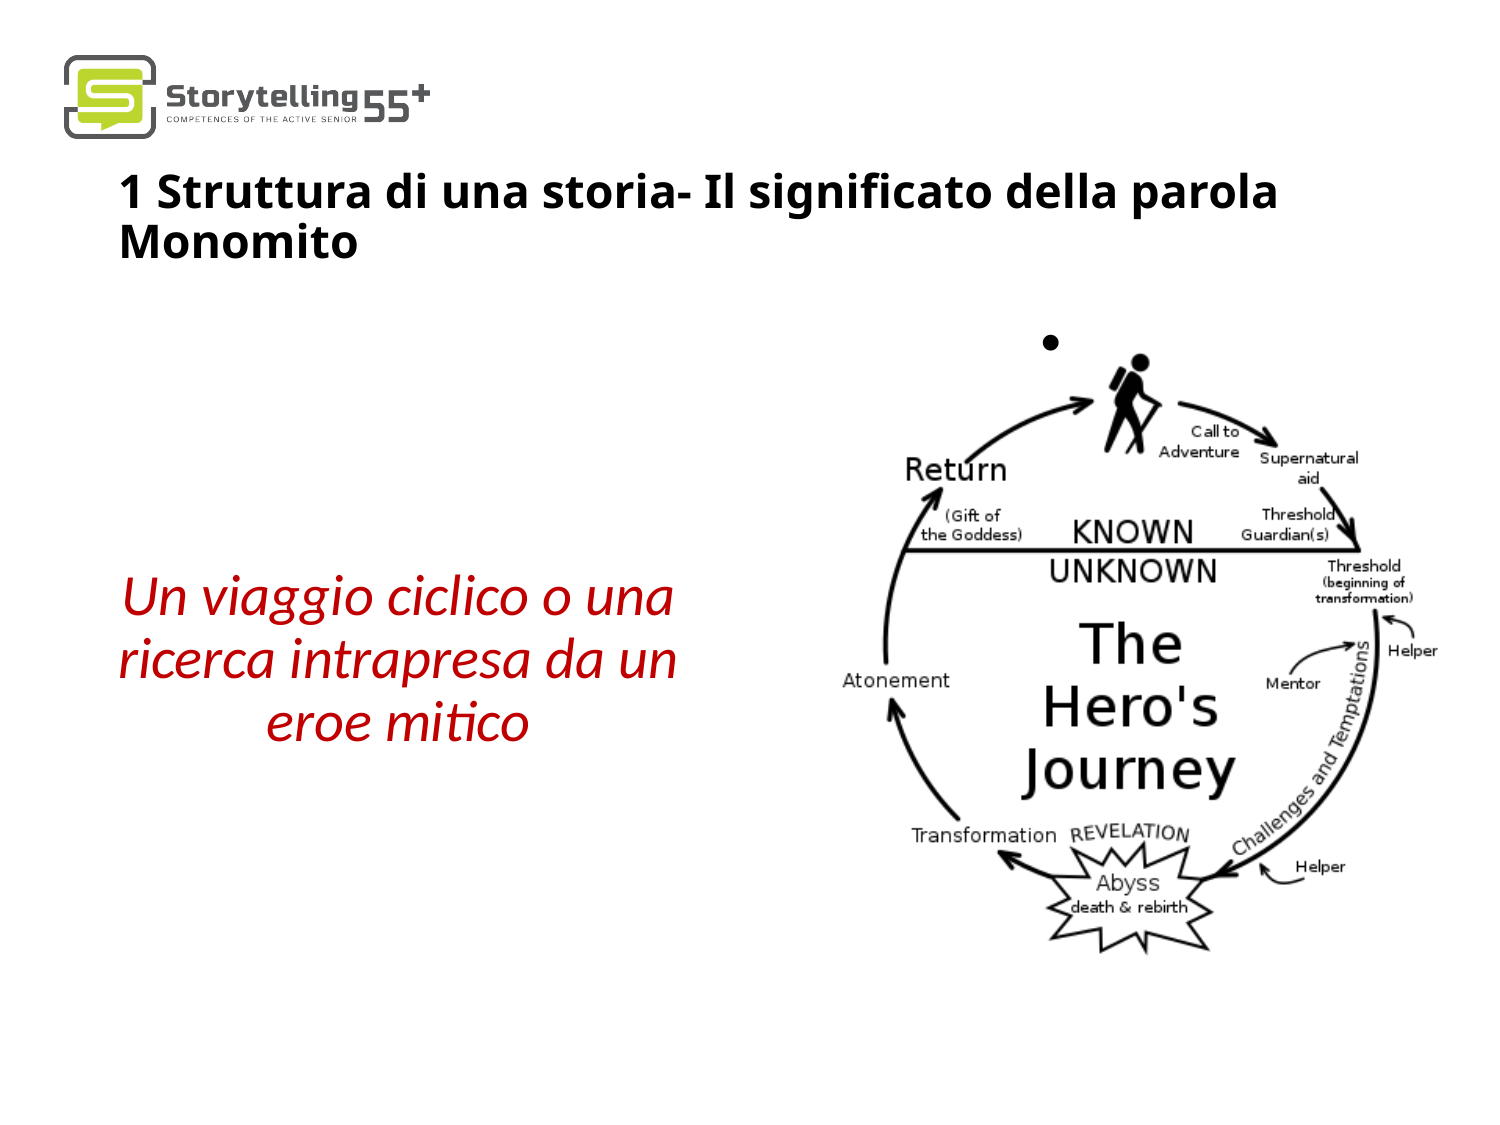

# 1 Struttura di una storia- Il significato della parola Monomito
Un viaggio ciclico o una ricerca intrapresa da un eroe mitico